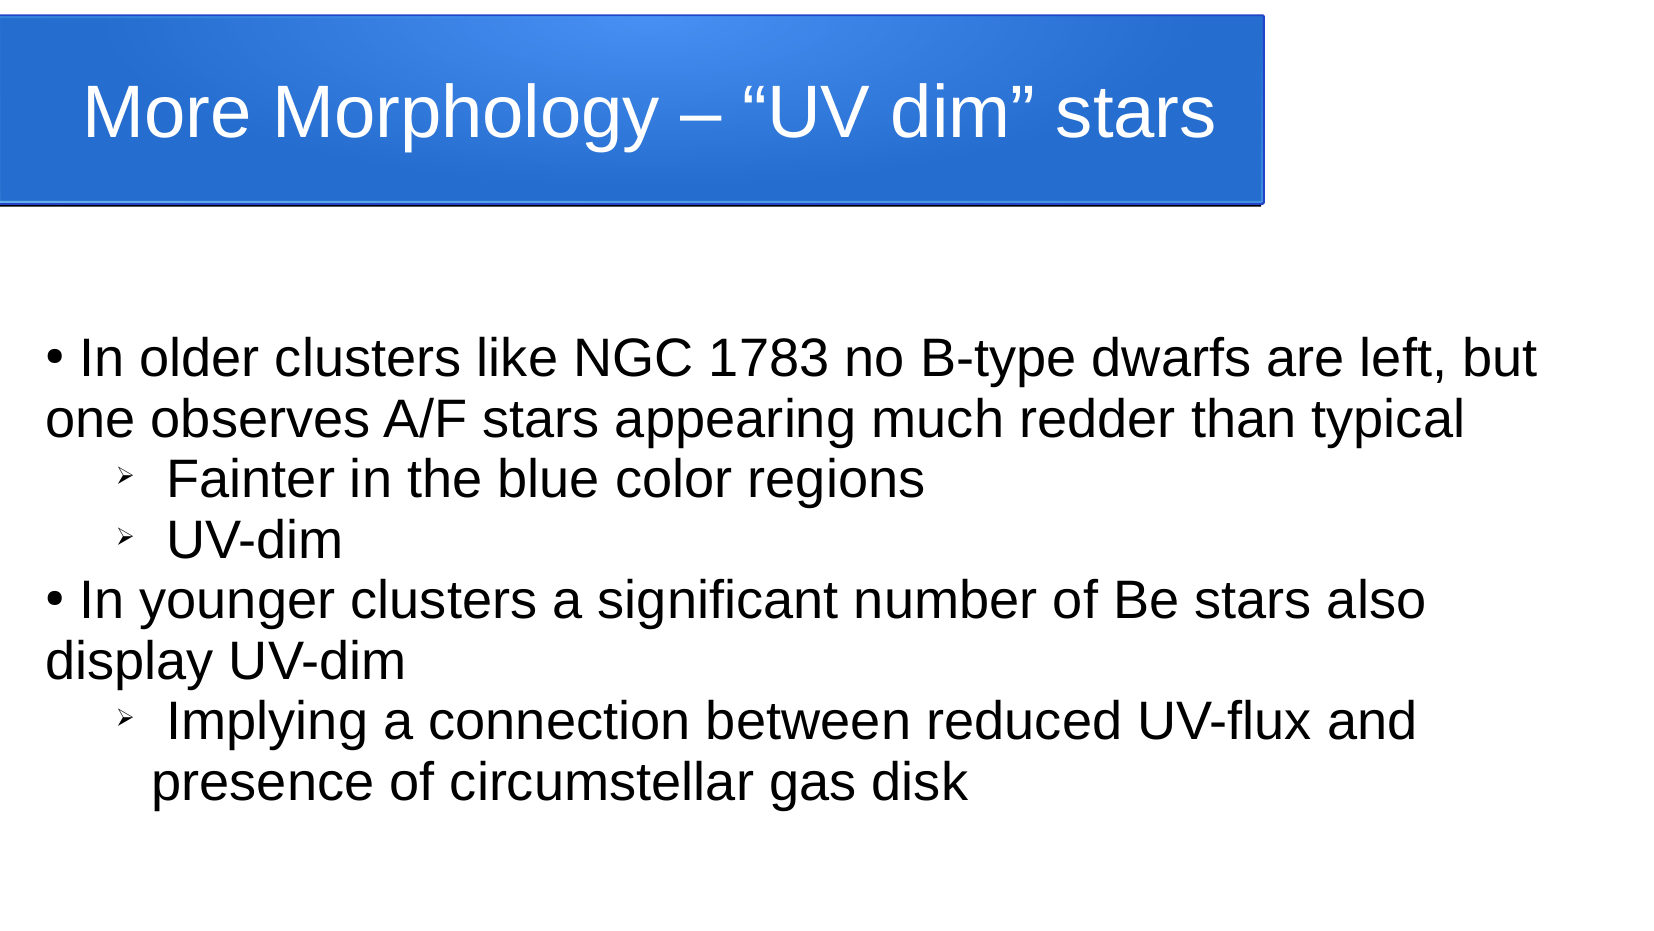

# More Morphology – “UV dim” stars
 In older clusters like NGC 1783 no B-type dwarfs are left, but one observes A/F stars appearing much redder than typical
 Fainter in the blue color regions
 UV-dim
 In younger clusters a significant number of Be stars also display UV-dim
 Implying a connection between reduced UV-flux and presence of circumstellar gas disk